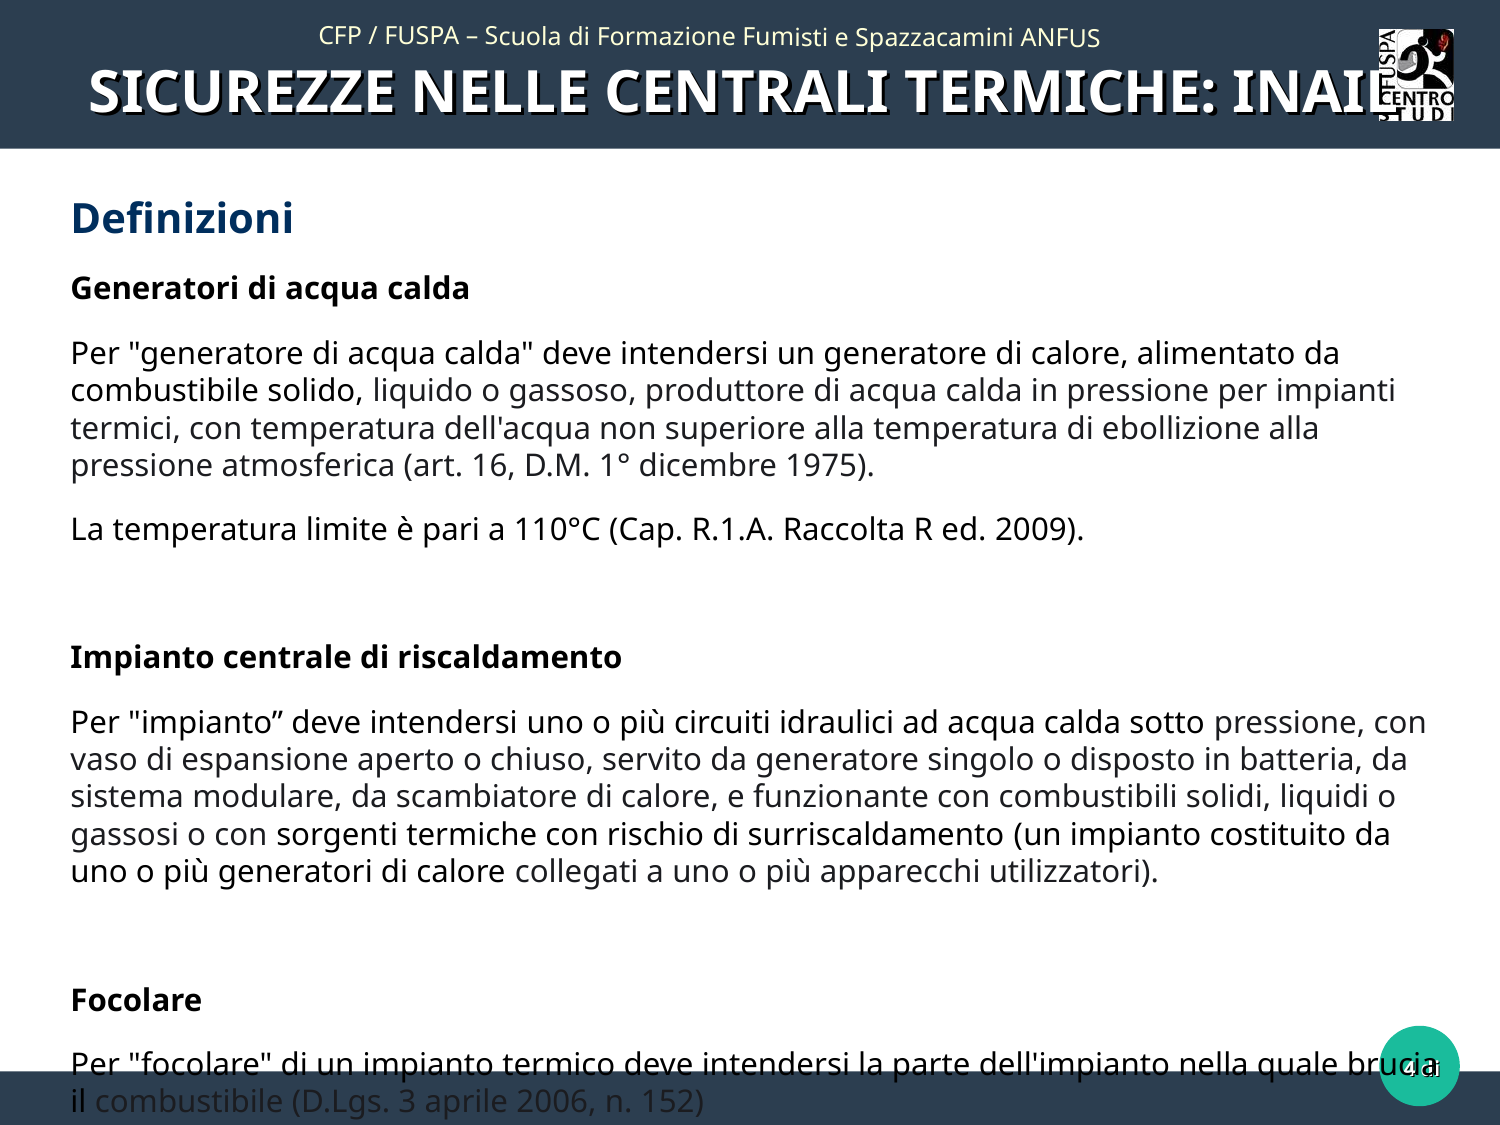

# Definizioni
Generatori di acqua calda
Per "generatore di acqua calda" deve intendersi un generatore di calore, alimentato da combustibile solido, liquido o gassoso, produttore di acqua calda in pressione per impianti termici, con temperatura dell'acqua non superiore alla temperatura di ebollizione alla pressione atmosferica (art. 16, D.M. 1° dicembre 1975).
La temperatura limite è pari a 110°C (Cap. R.1.A. Raccolta R ed. 2009).
Impianto centrale di riscaldamento
Per "impianto” deve intendersi uno o più circuiti idraulici ad acqua calda sotto pressione, con vaso di espansione aperto o chiuso, servito da generatore singolo o disposto in batteria, da sistema modulare, da scambiatore di calore, e funzionante con combustibili solidi, liquidi o gassosi o con sorgenti termiche con rischio di surriscaldamento (un impianto costituito da uno o più generatori di calore collegati a uno o più apparecchi utilizzatori).
Focolare
Per "focolare" di un impianto termico deve intendersi la parte dell'impianto nella quale brucia il combustibile (D.Lgs. 3 aprile 2006, n. 152)